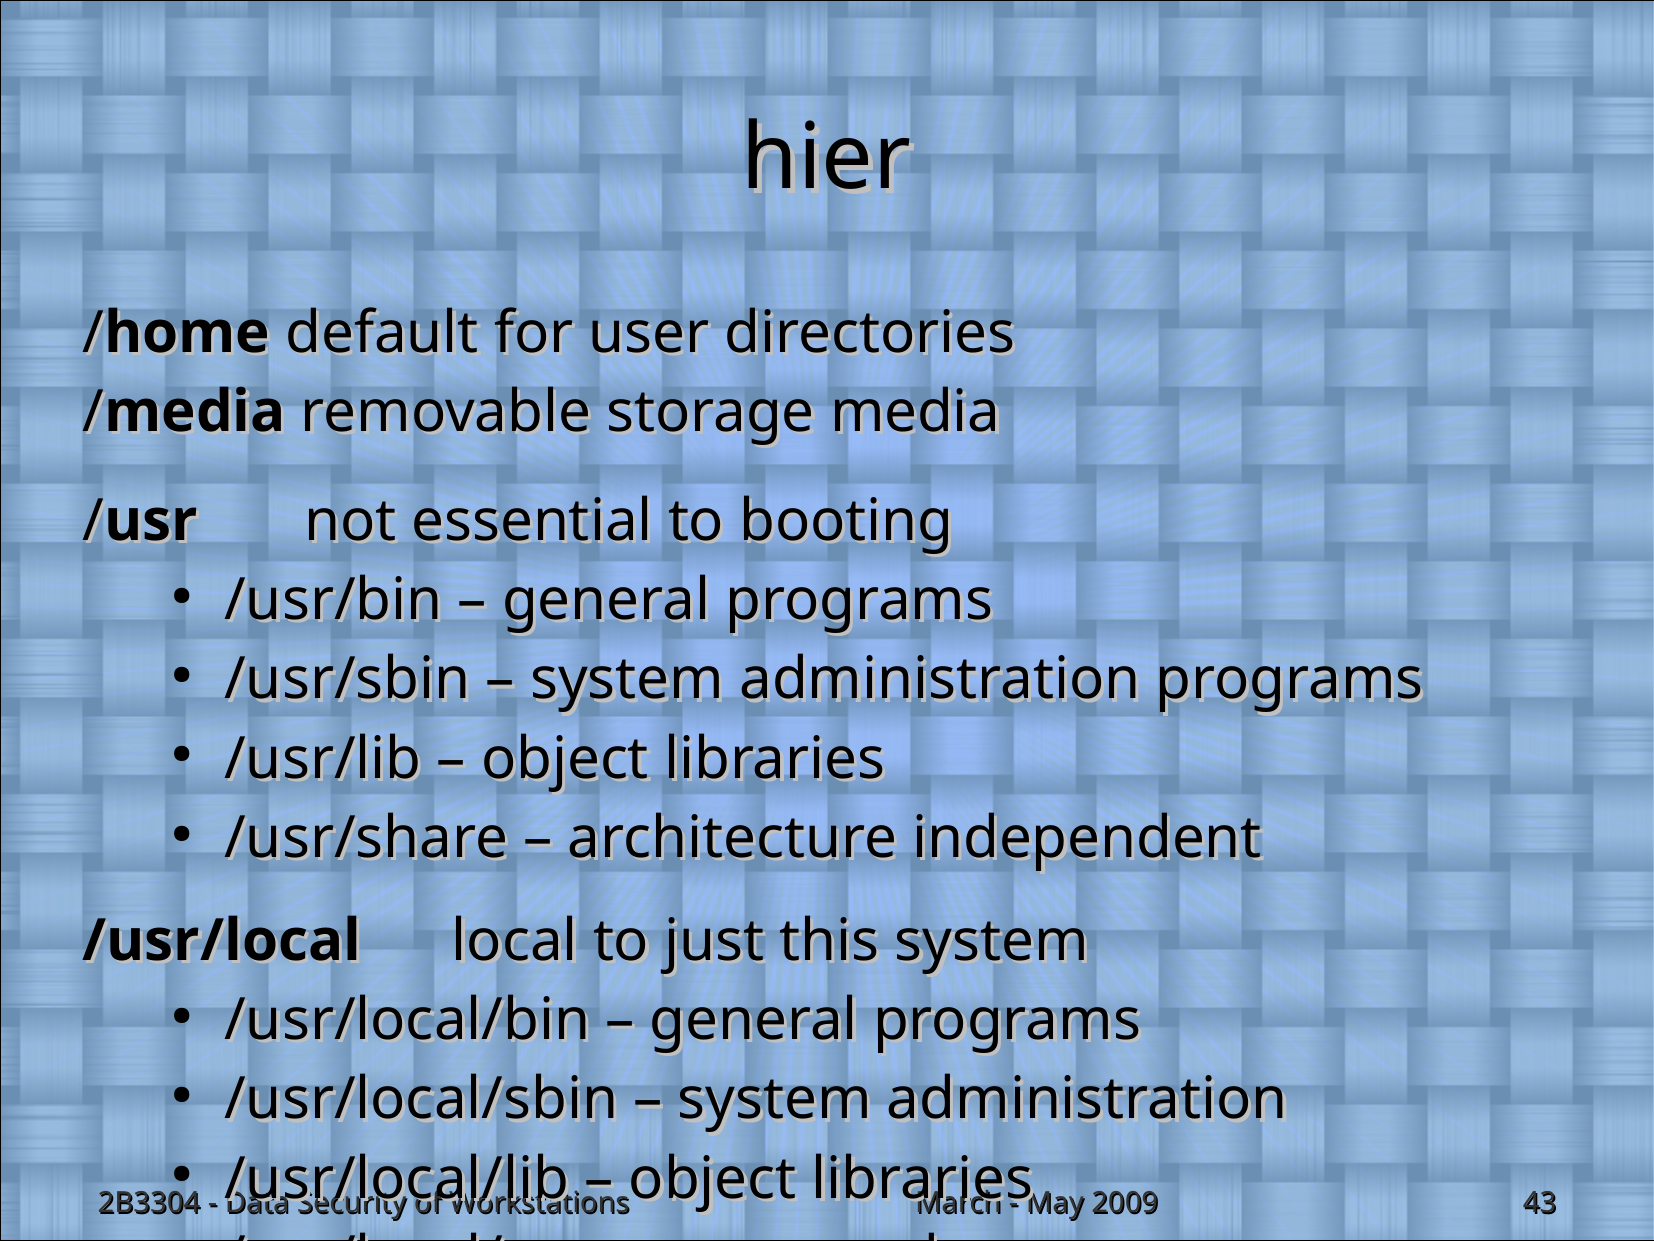

# hier
/home default for user directories
/media removable storage media
/usr		not essential to booting
/usr/bin – general programs
/usr/sbin – system administration programs
/usr/lib – object libraries
/usr/share – architecture independent
/usr/local 		local to just this system
/usr/local/bin – general programs
/usr/local/sbin – system administration
/usr/local/lib – object libraries
/usr/local/src – source code